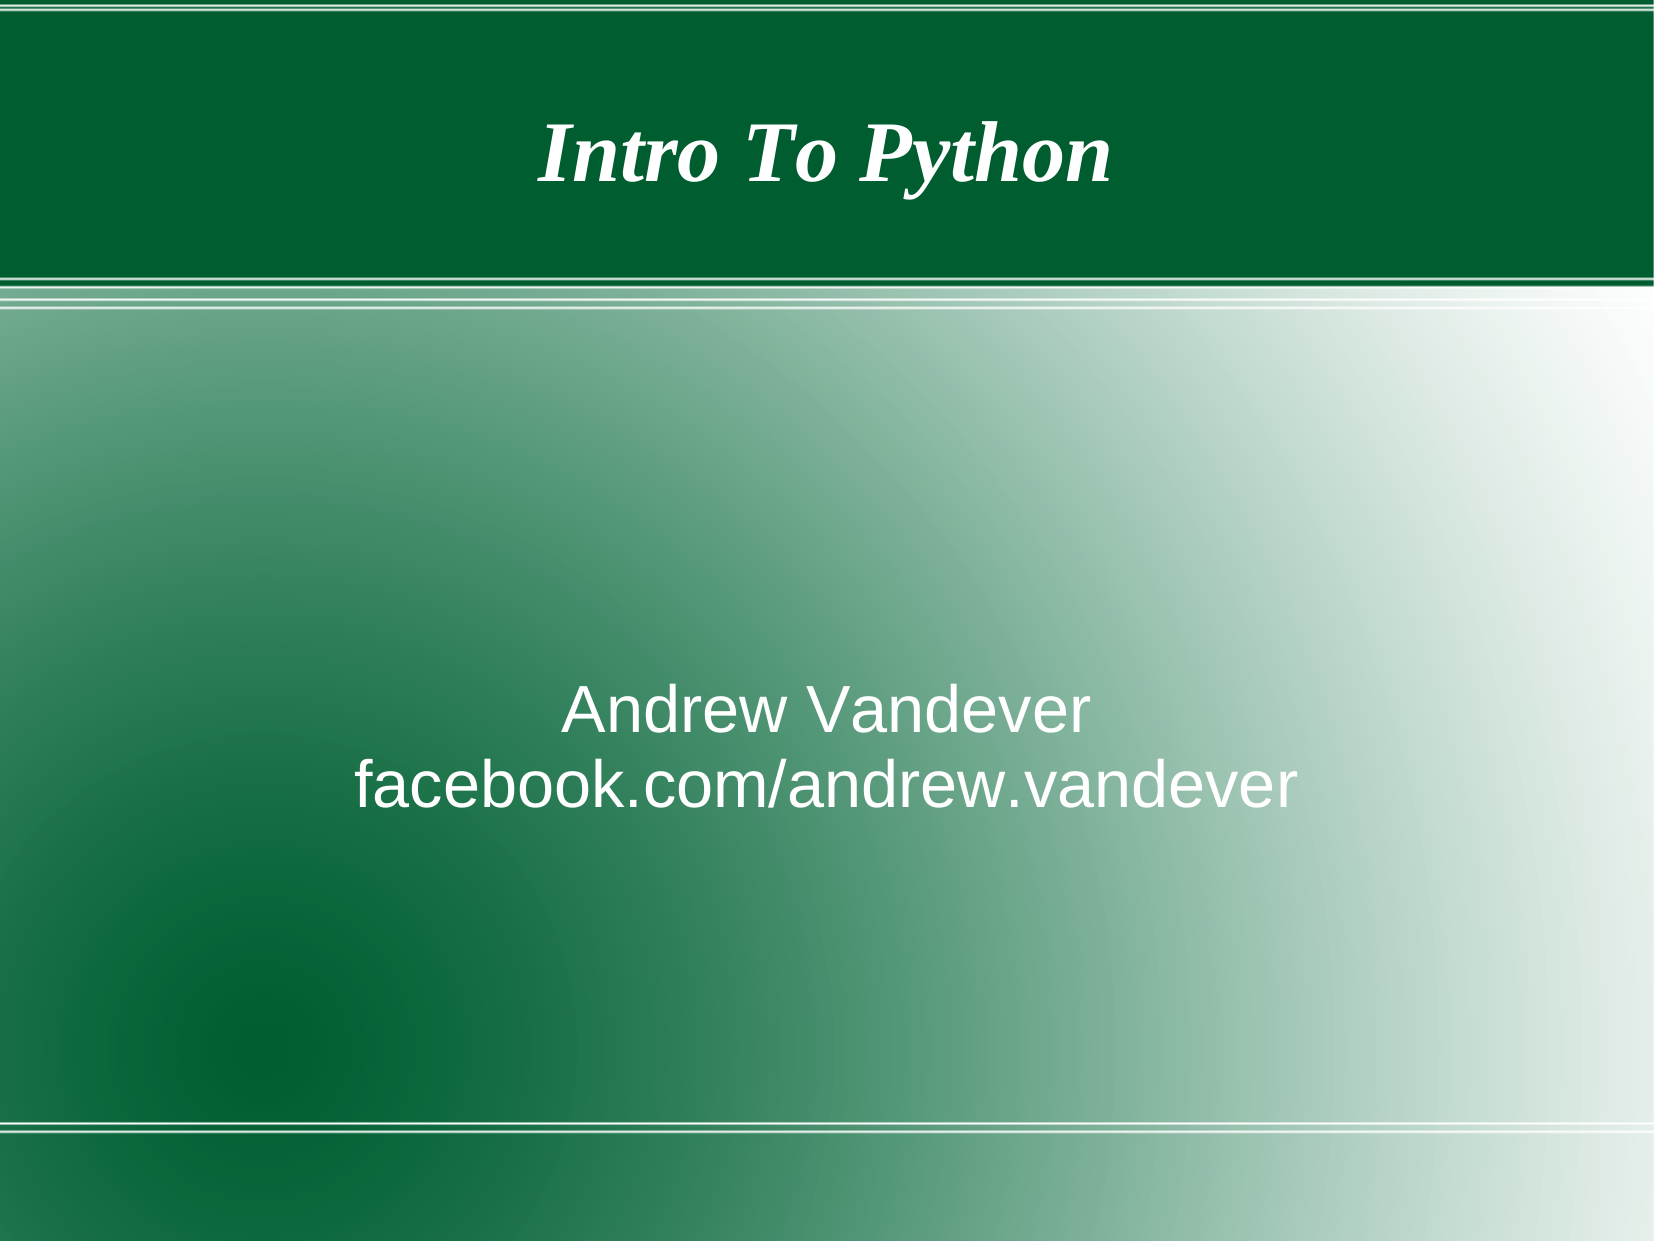

# Intro To Python
Andrew Vandever
facebook.com/andrew.vandever